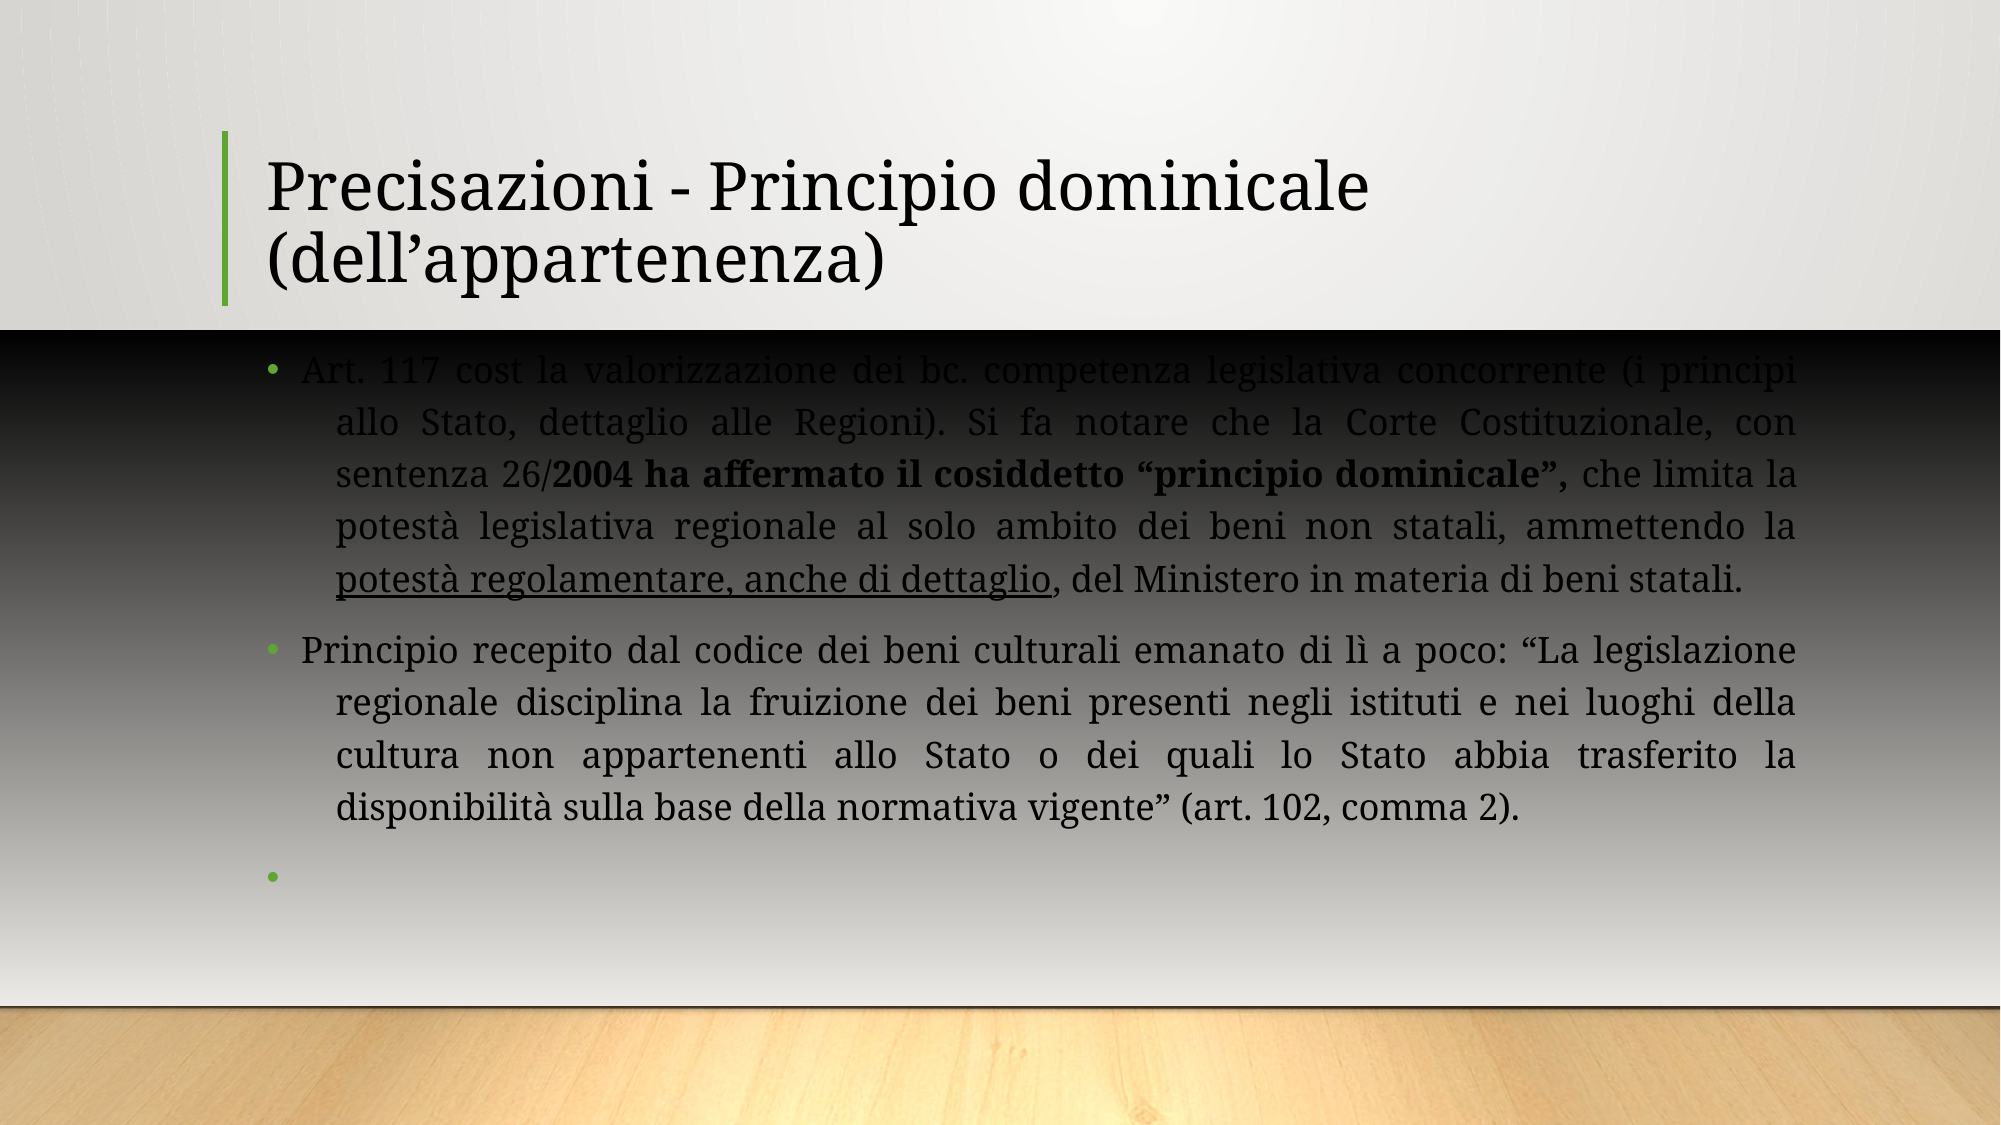

# Precisazioni - Principio dominicale (dell’appartenenza)
Art. 117 cost la valorizzazione dei bc. competenza legislativa concorrente (i principi allo Stato, dettaglio alle Regioni). Si fa notare che la Corte Costituzionale, con sentenza 26/2004 ha affermato il cosiddetto “principio dominicale”, che limita la potestà legislativa regionale al solo ambito dei beni non statali, ammettendo la potestà regolamentare, anche di dettaglio, del Ministero in materia di beni statali.
Principio recepito dal codice dei beni culturali emanato di lì a poco: “La legislazione regionale disciplina la fruizione dei beni presenti negli istituti e nei luoghi della cultura non appartenenti allo Stato o dei quali lo Stato abbia trasferito la disponibilità sulla base della normativa vigente” (art. 102, comma 2).